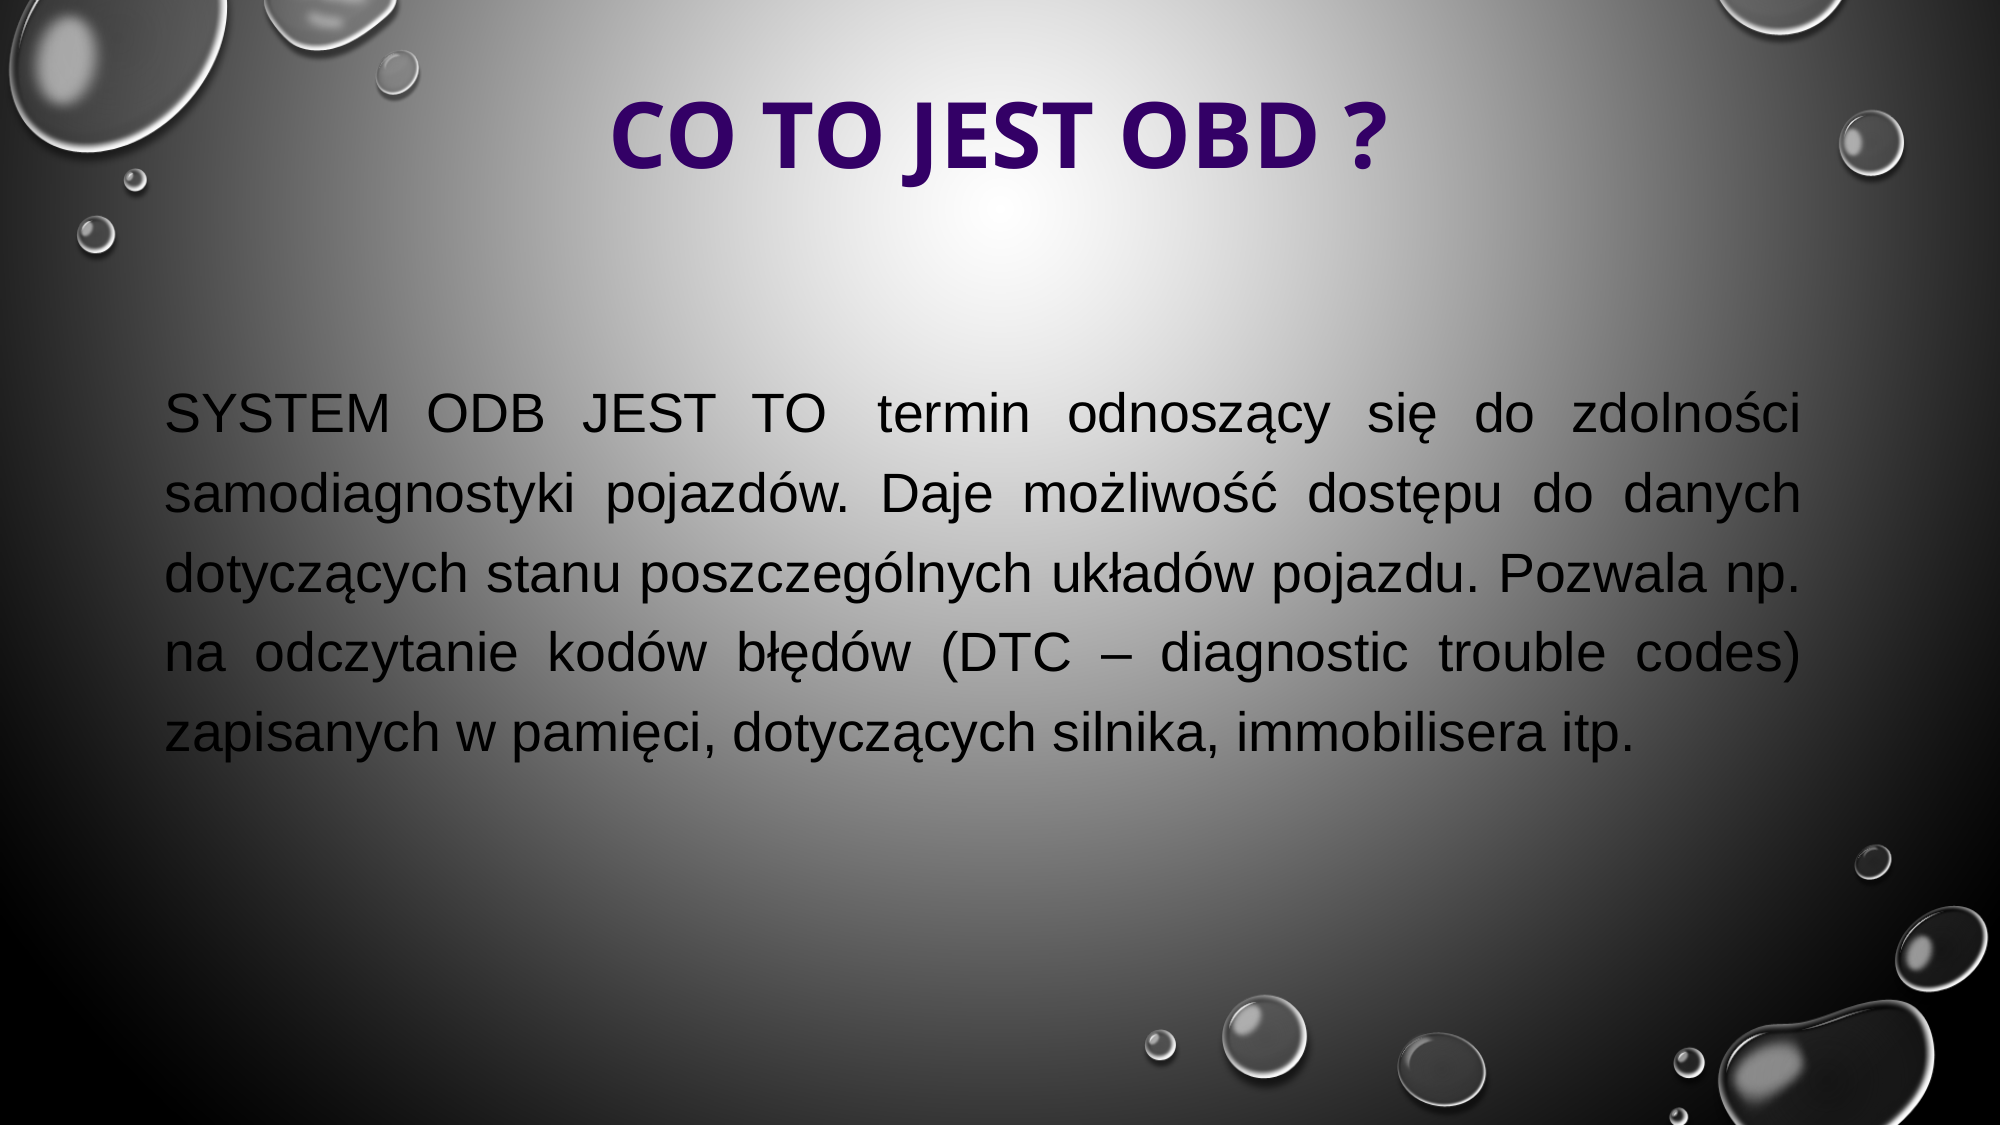

# CO TO JEST OBD ?
SYSTEM ODB JEST TO  termin odnoszący się do zdolności samodiagnostyki pojazdów. Daje możliwość dostępu do danych dotyczących stanu poszczególnych układów pojazdu. Pozwala np. na odczytanie kodów błędów (DTC – diagnostic trouble codes) zapisanych w pamięci, dotyczących silnika, immobilisera itp.